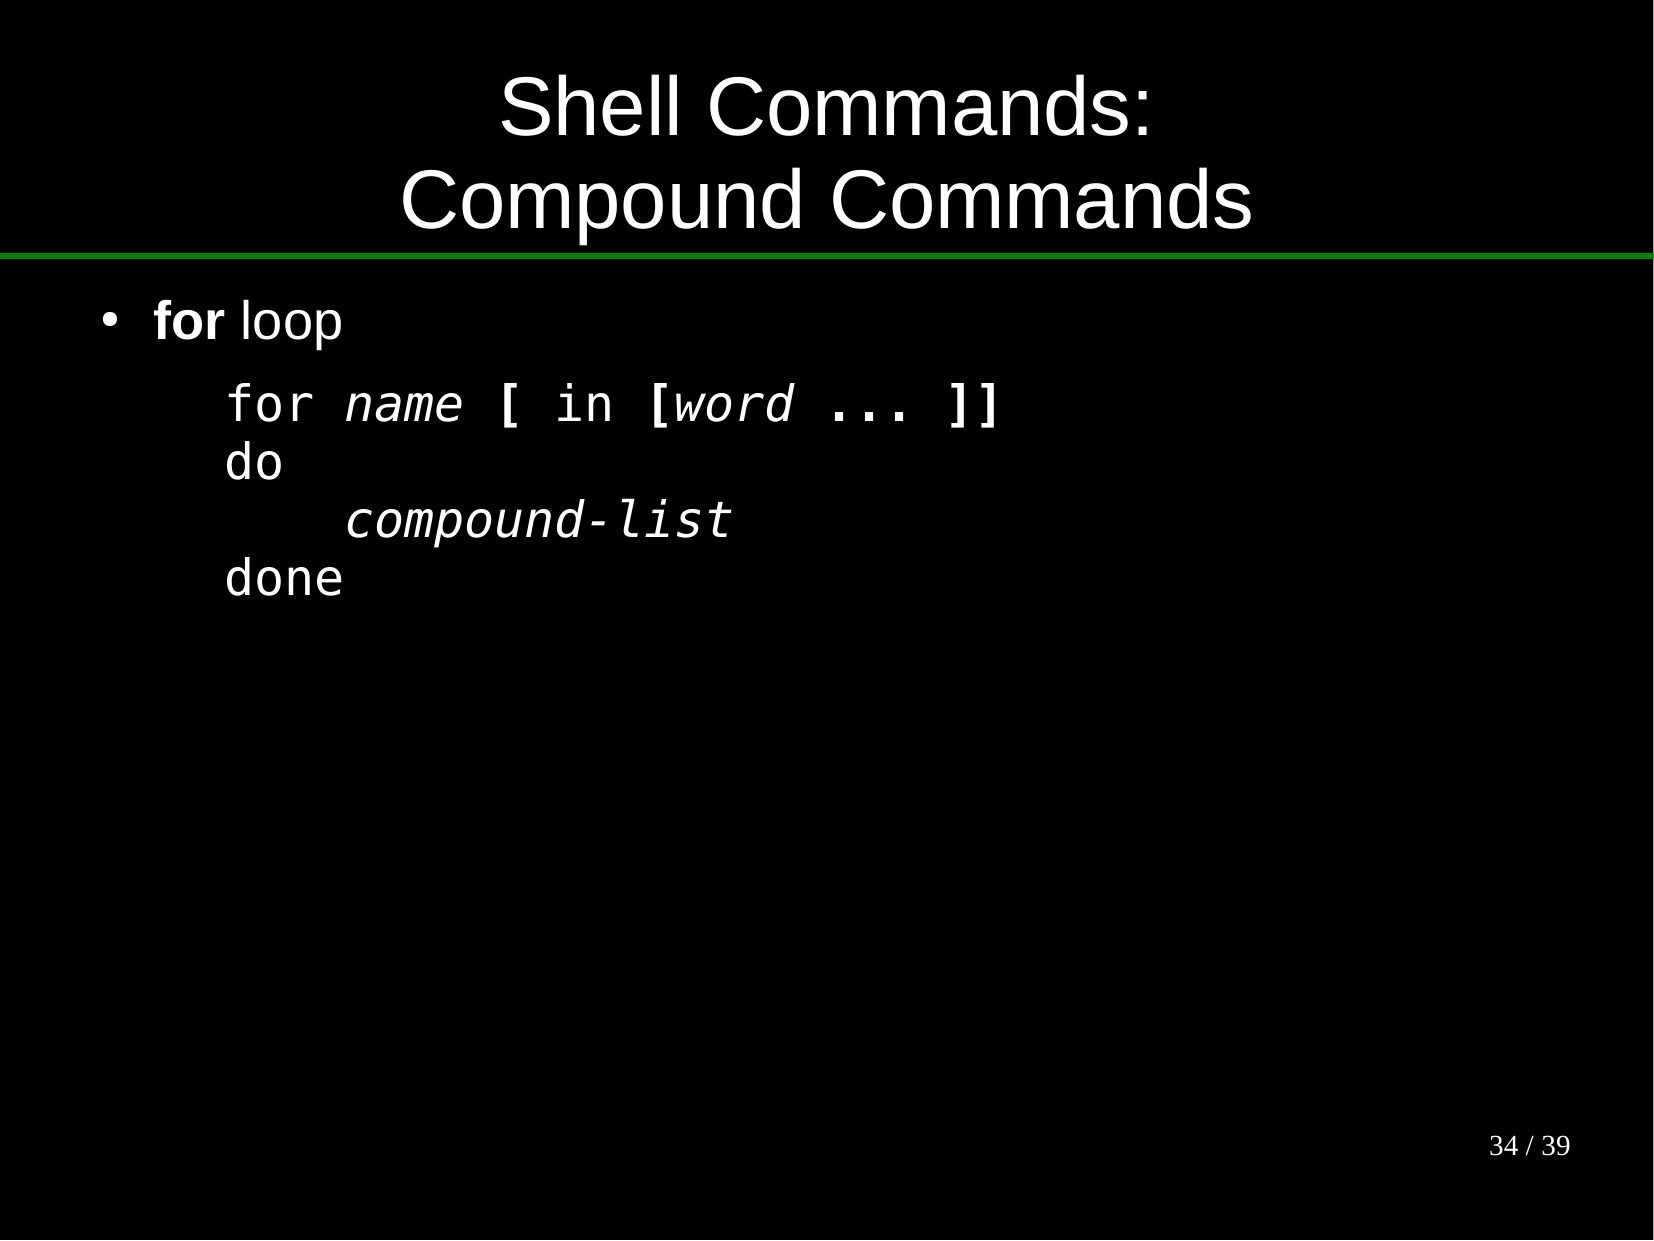

# Shell Commands: Compound Commands
for loop
for name [ in [word ... ]]
do
 compound-list
done
34